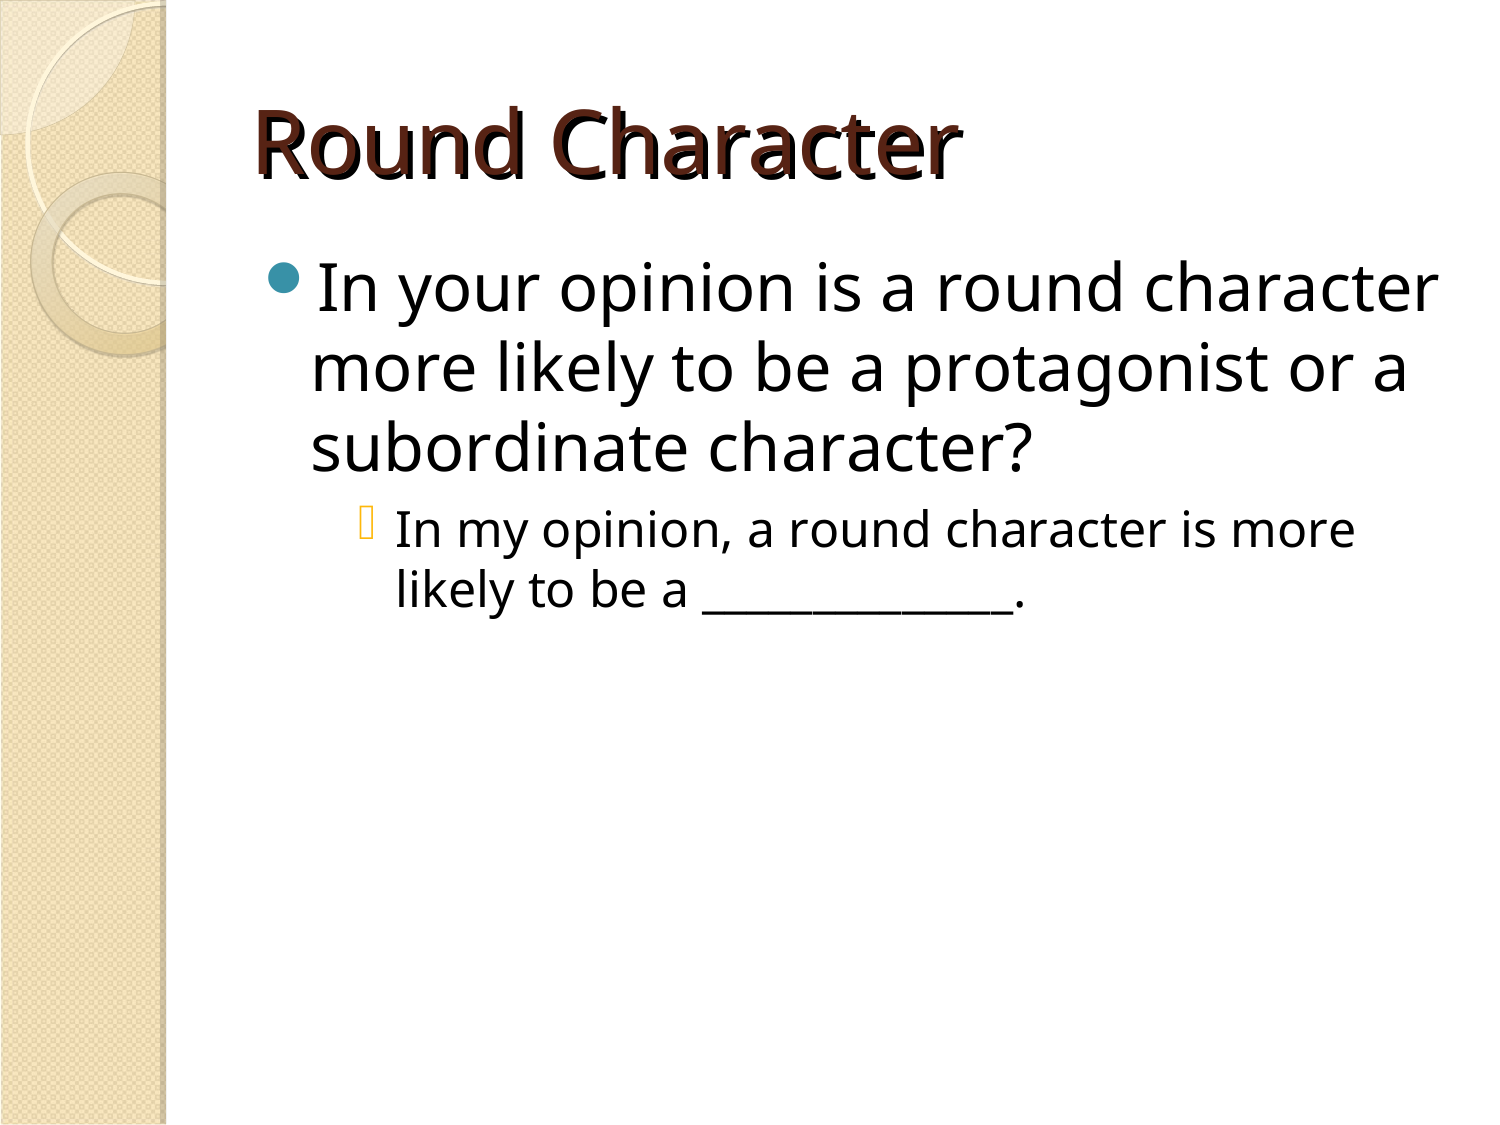

# Round Character
In your opinion is a round character more likely to be a protagonist or a subordinate character?
In my opinion, a round character is more likely to be a ______________.